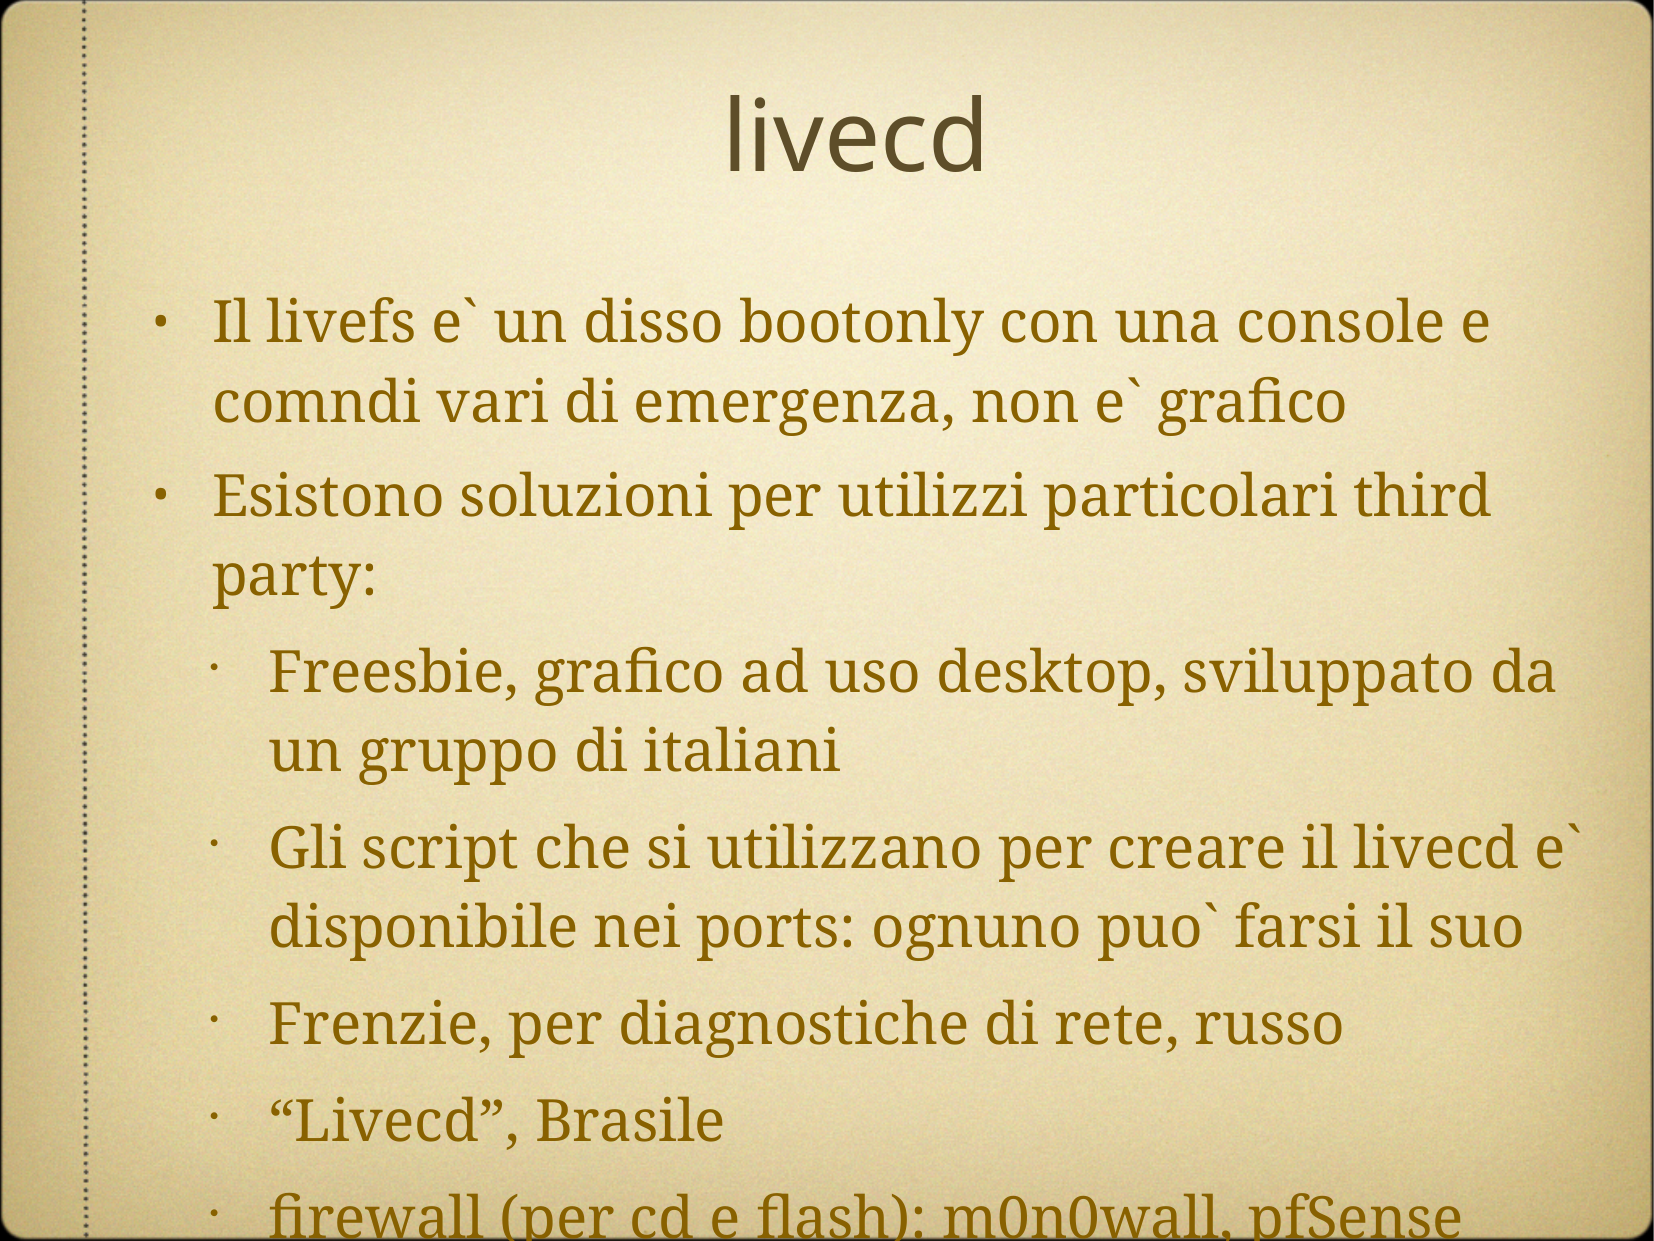

# livecd
Il livefs e` un disso bootonly con una console e comndi vari di emergenza, non e` grafico
Esistono soluzioni per utilizzi particolari third party:
Freesbie, grafico ad uso desktop, sviluppato da un gruppo di italiani
Gli script che si utilizzano per creare il livecd e` disponibile nei ports: ognuno puo` farsi il suo
Frenzie, per diagnostiche di rete, russo
“Livecd”, Brasile
firewall (per cd e flash): m0n0wall, pfSense